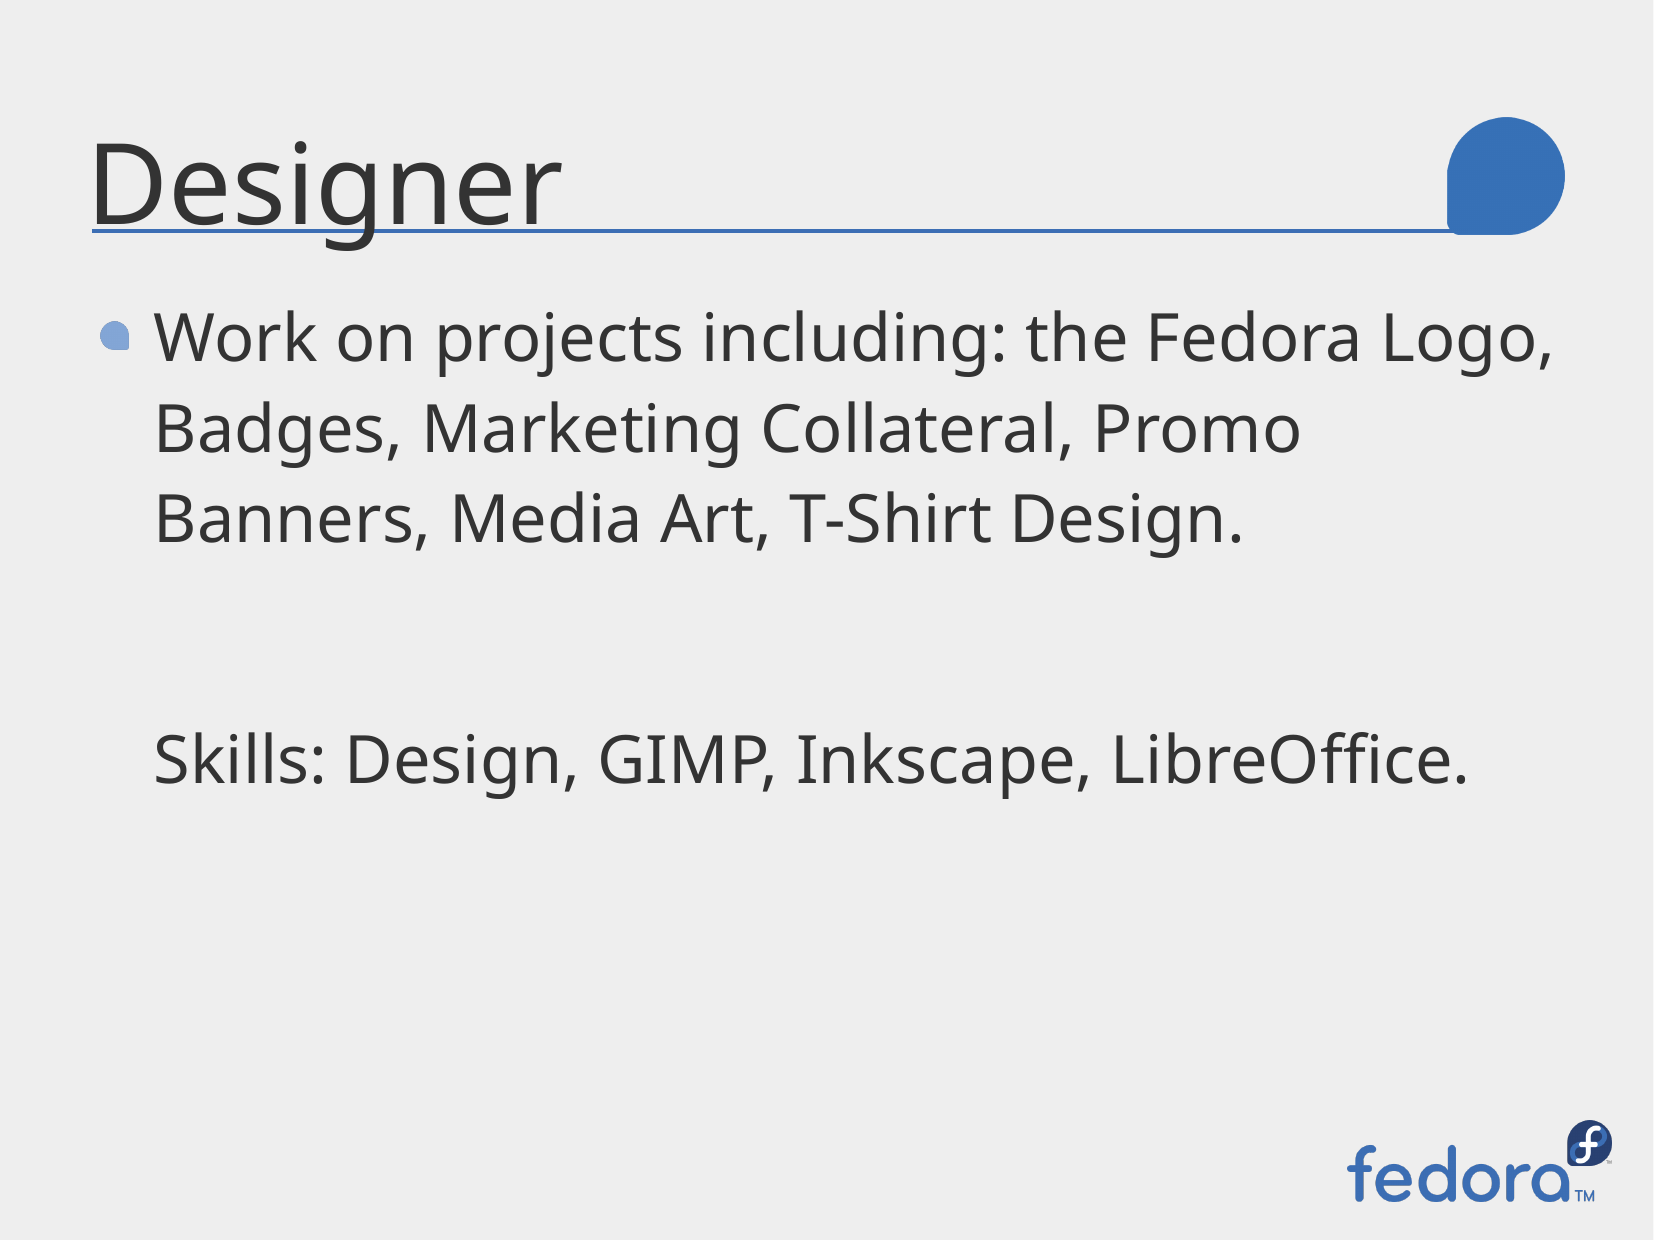

# Designer
Work on projects including: the Fedora Logo, Badges, Marketing Collateral, Promo Banners, Media Art, T-Shirt Design.
Skills: Design, GIMP, Inkscape, LibreOffice.